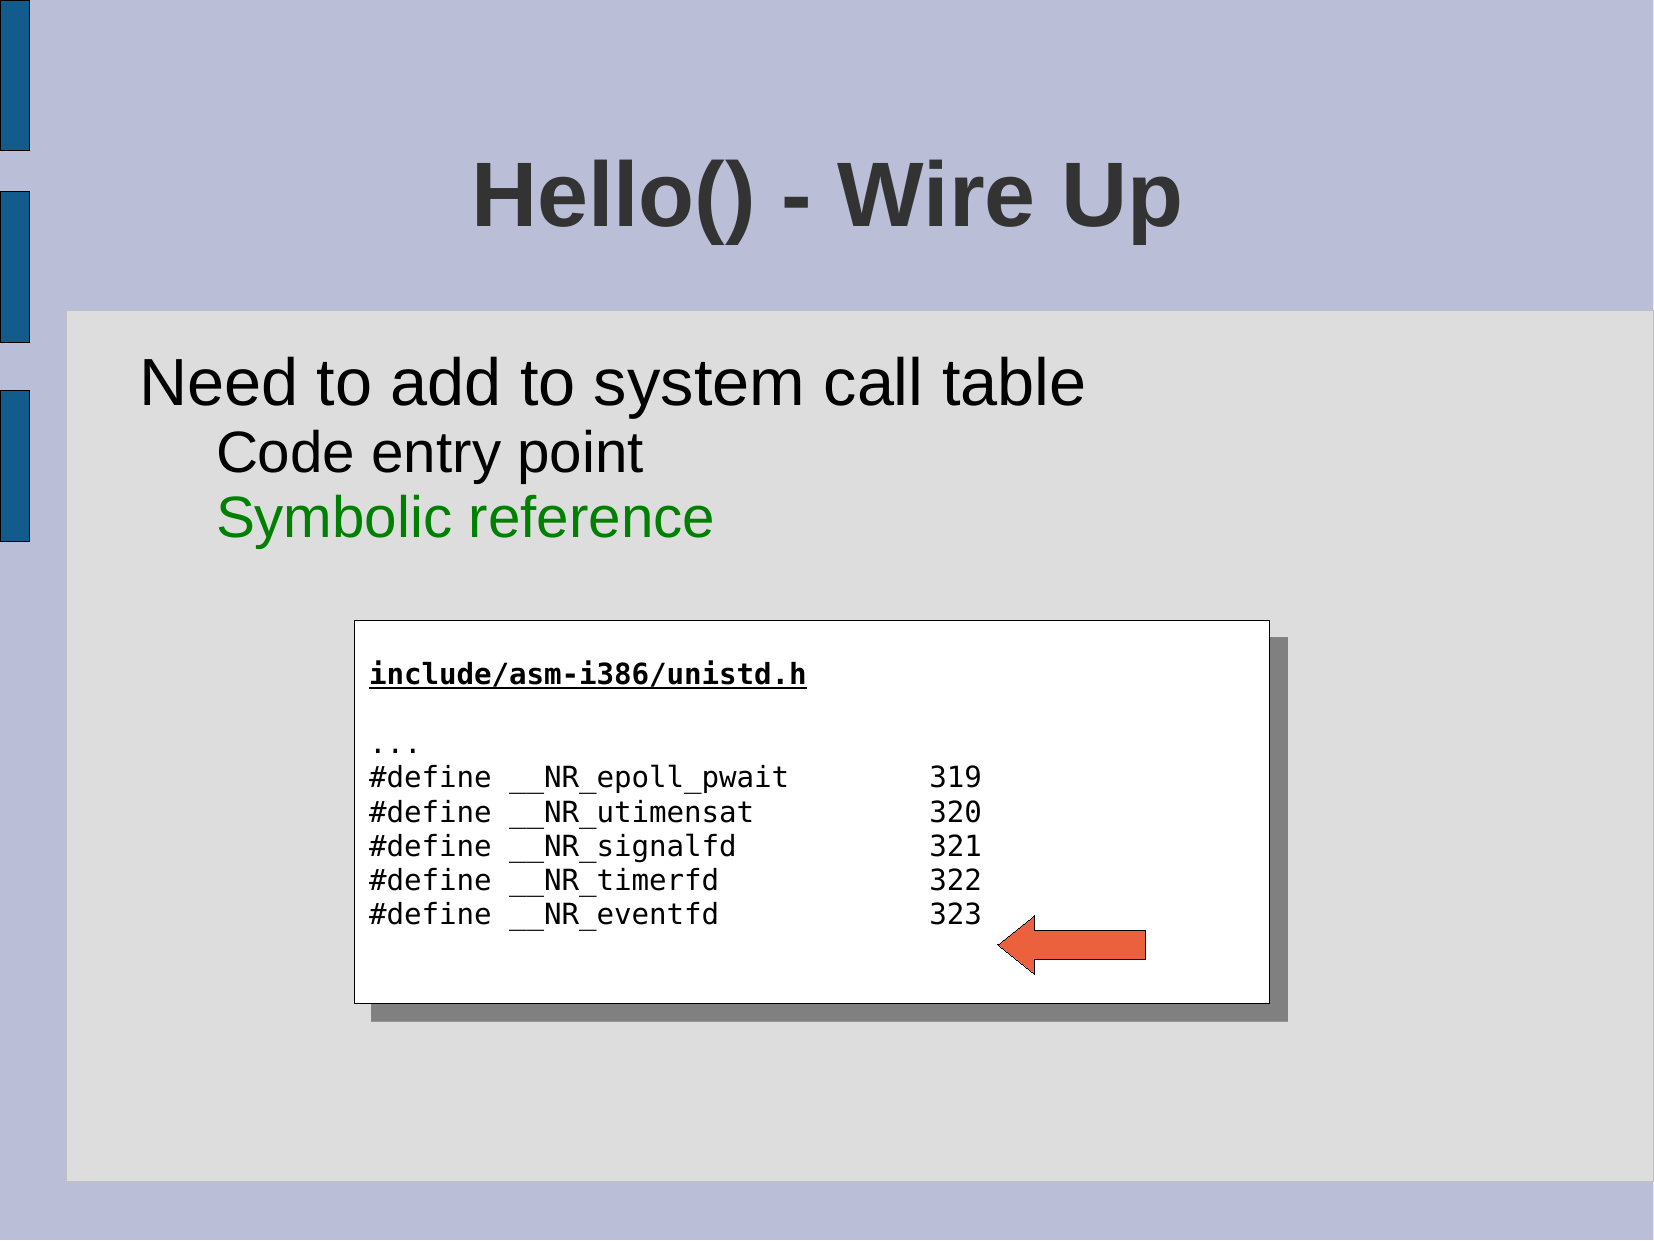

# Hello() - Wire Up
Need to add to system call table
Code entry point
Symbolic reference
include/asm-i386/unistd.h
...
#define __NR_epoll_pwait 319
#define __NR_utimensat 320
#define __NR_signalfd 321
#define __NR_timerfd 322
#define __NR_eventfd 323